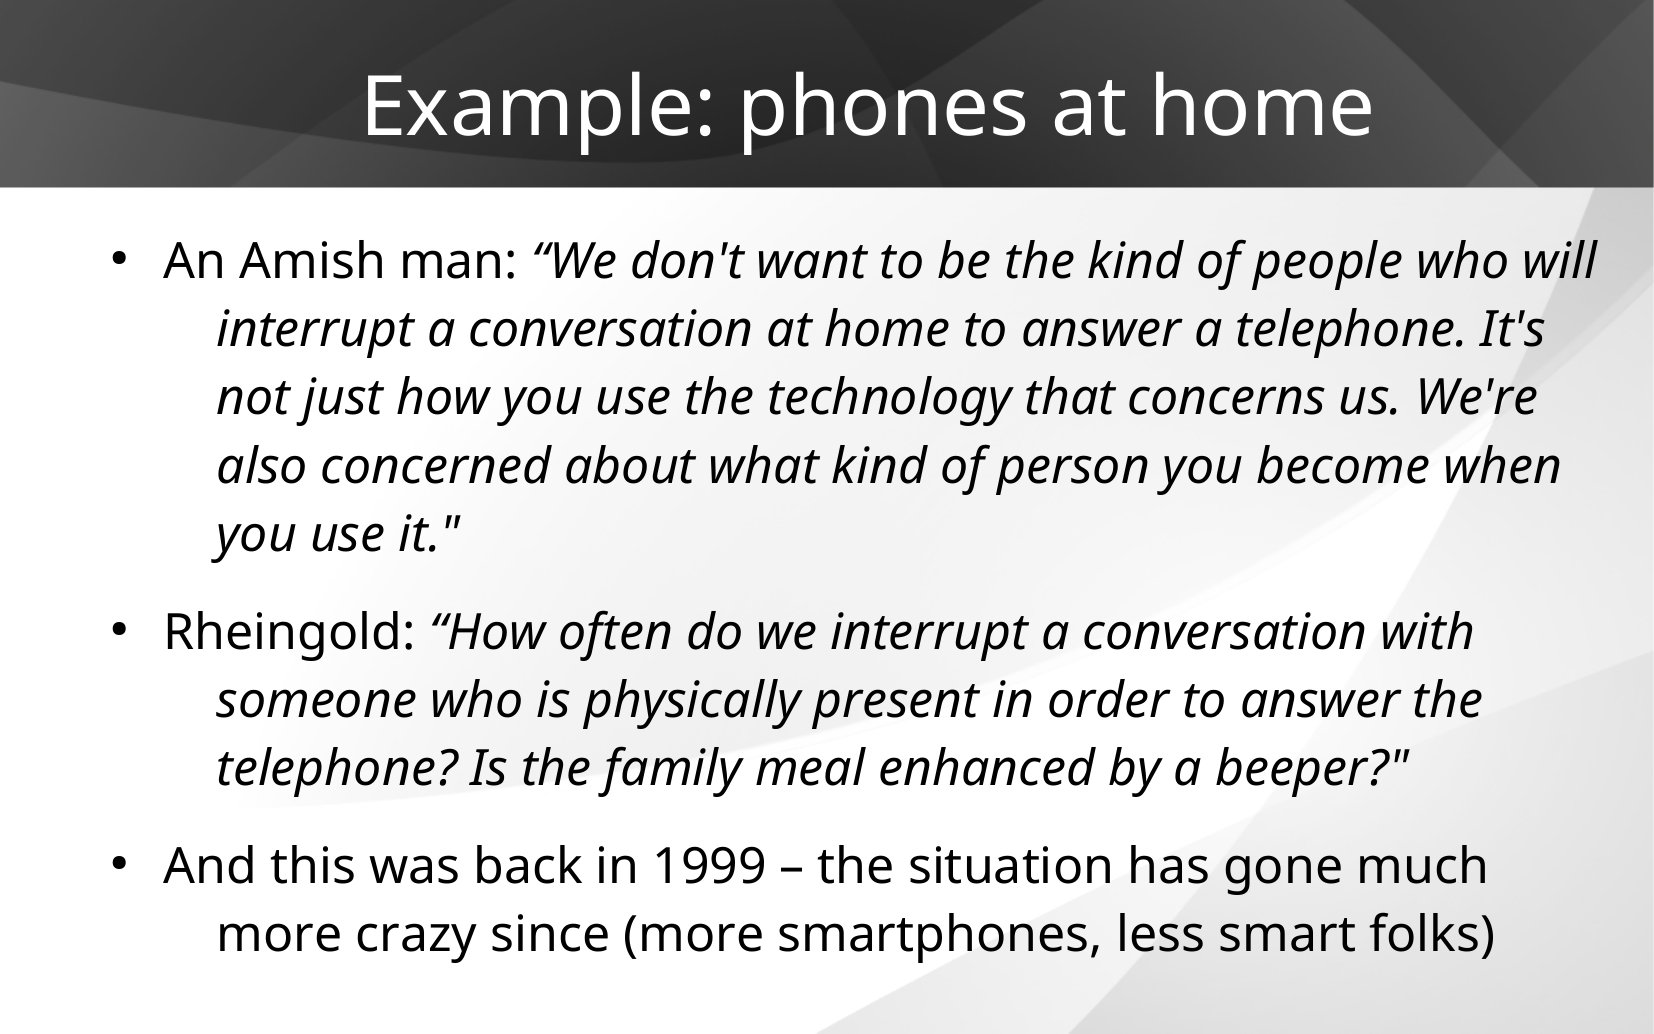

# Example: phones at home
An Amish man: “We don't want to be the kind of people who will interrupt a conversation at home to answer a telephone. It's not just how you use the technology that concerns us. We're also concerned about what kind of person you become when you use it."
Rheingold: “How often do we interrupt a conversation with someone who is physically present in order to answer the telephone? Is the family meal enhanced by a beeper?"
And this was back in 1999 – the situation has gone much more crazy since (more smartphones, less smart folks)